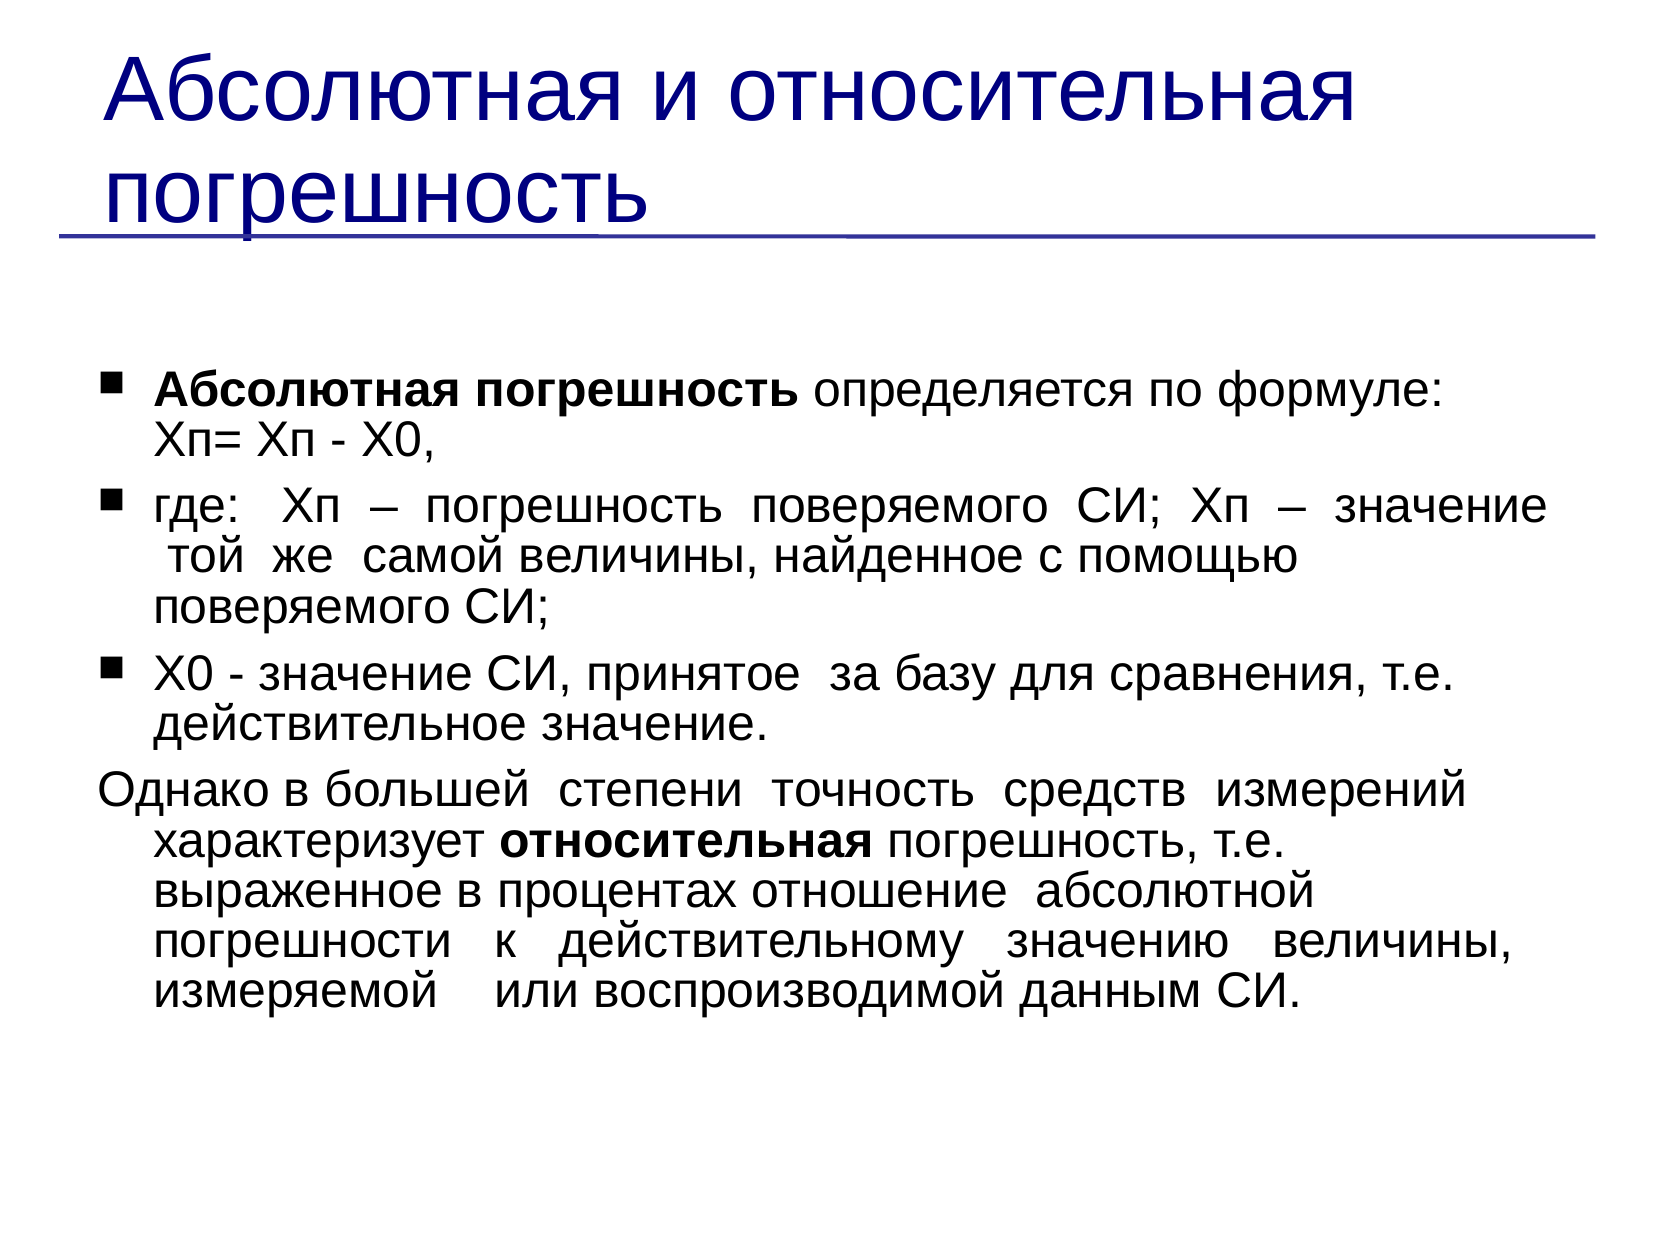

# Абсолютная и относительная погрешность
Абсолютная погрешность определяется по формуле: Хп= Хп - Х0,
где: Хп – погрешность поверяемого СИ; Хп – значение той же самой величины, найденное с помощью поверяемого СИ;
Х0 - значение СИ, принятое за базу для сравнения, т.е. действительное значение.
Однако в большей степени точность средств измерений характеризует относительная погрешность, т.е. выраженное в процентах отношение абсолютной погрешности к действительному значению величины, измеряемой или воспроизводимой данным СИ.